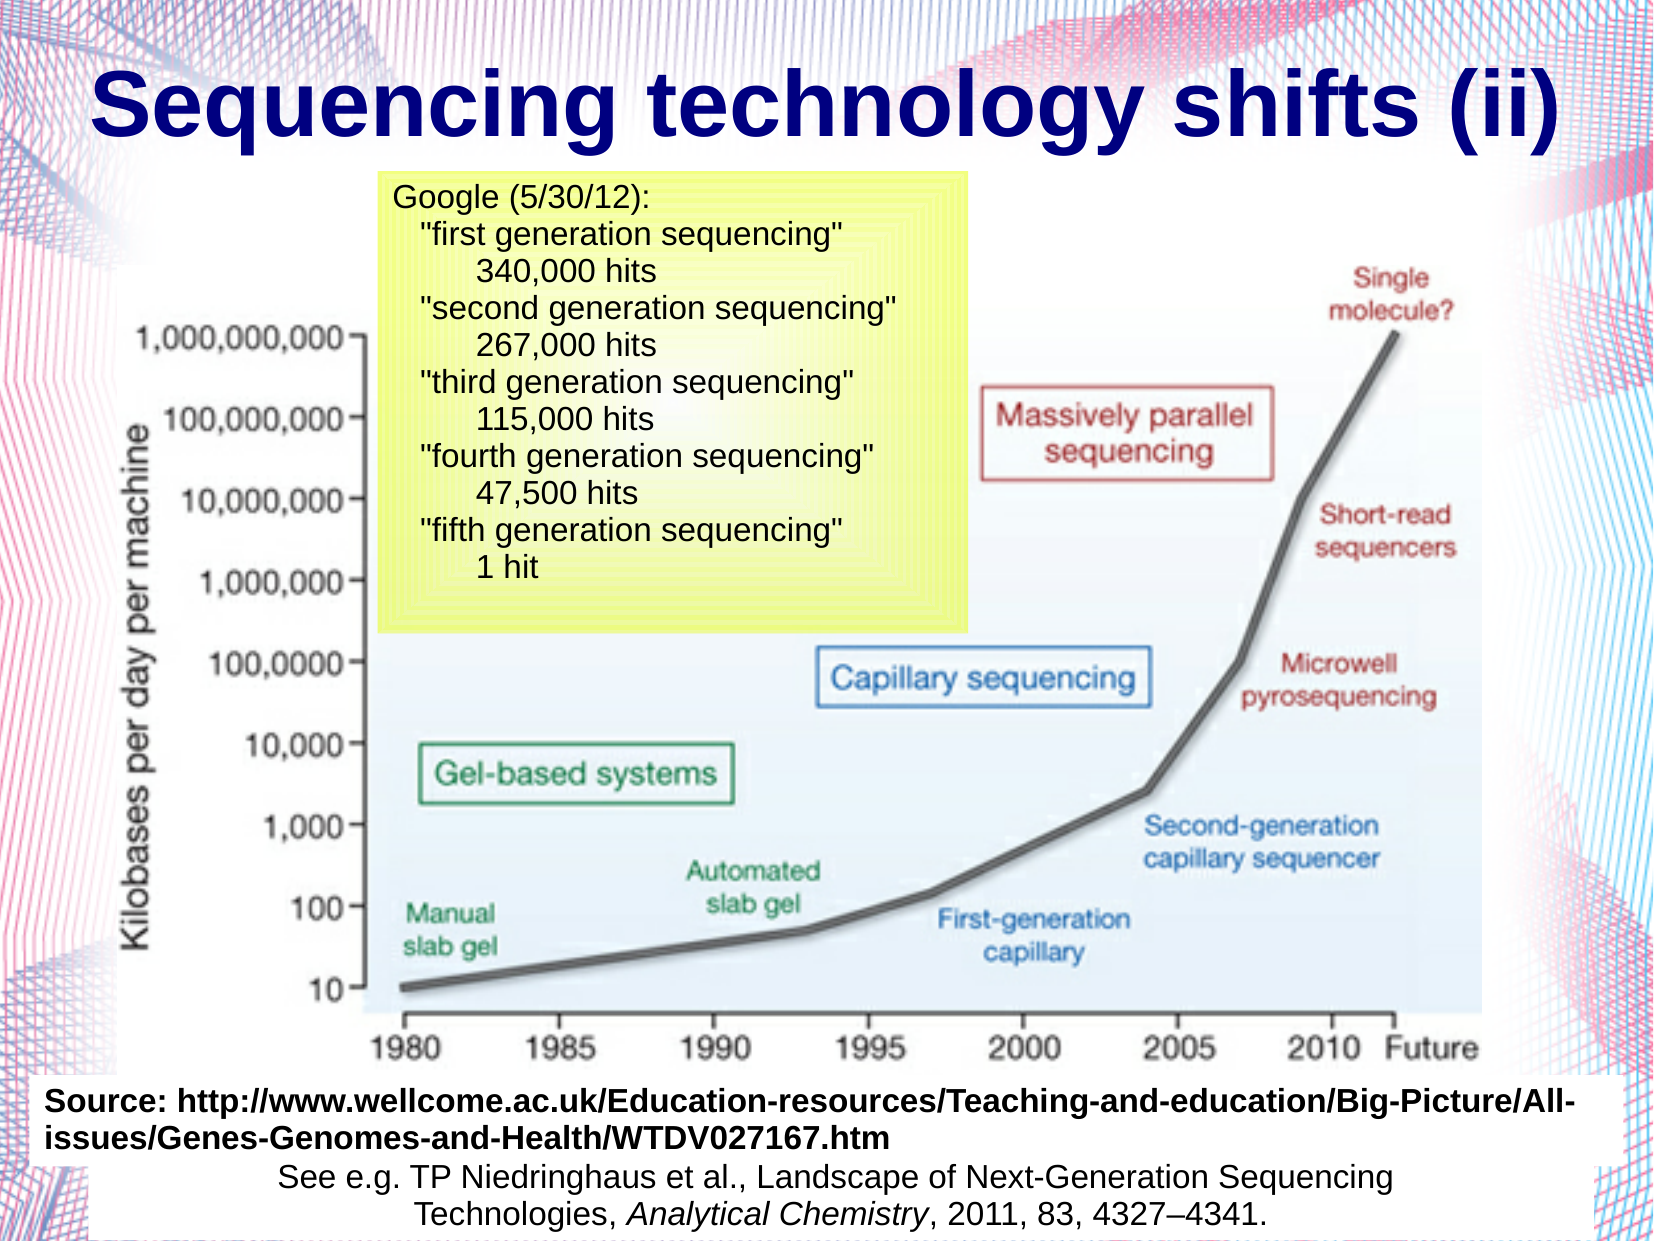

# Sequencing technology shifts (ii)
Google (5/30/12):
 "first generation sequencing"
 340,000 hits
 "second generation sequencing"
 267,000 hits
 "third generation sequencing"
 115,000 hits
 "fourth generation sequencing"
 47,500 hits
 "fifth generation sequencing"
 1 hit
Source: http://www.wellcome.ac.uk/Education-resources/Teaching-and-education/Big-Picture/All-issues/Genes-Genomes-and-Health/WTDV027167.htm
See e.g. TP Niedringhaus et al., Landscape of Next-Generation Sequencing
Technologies, Analytical Chemistry, 2011, 83, 4327–4341.